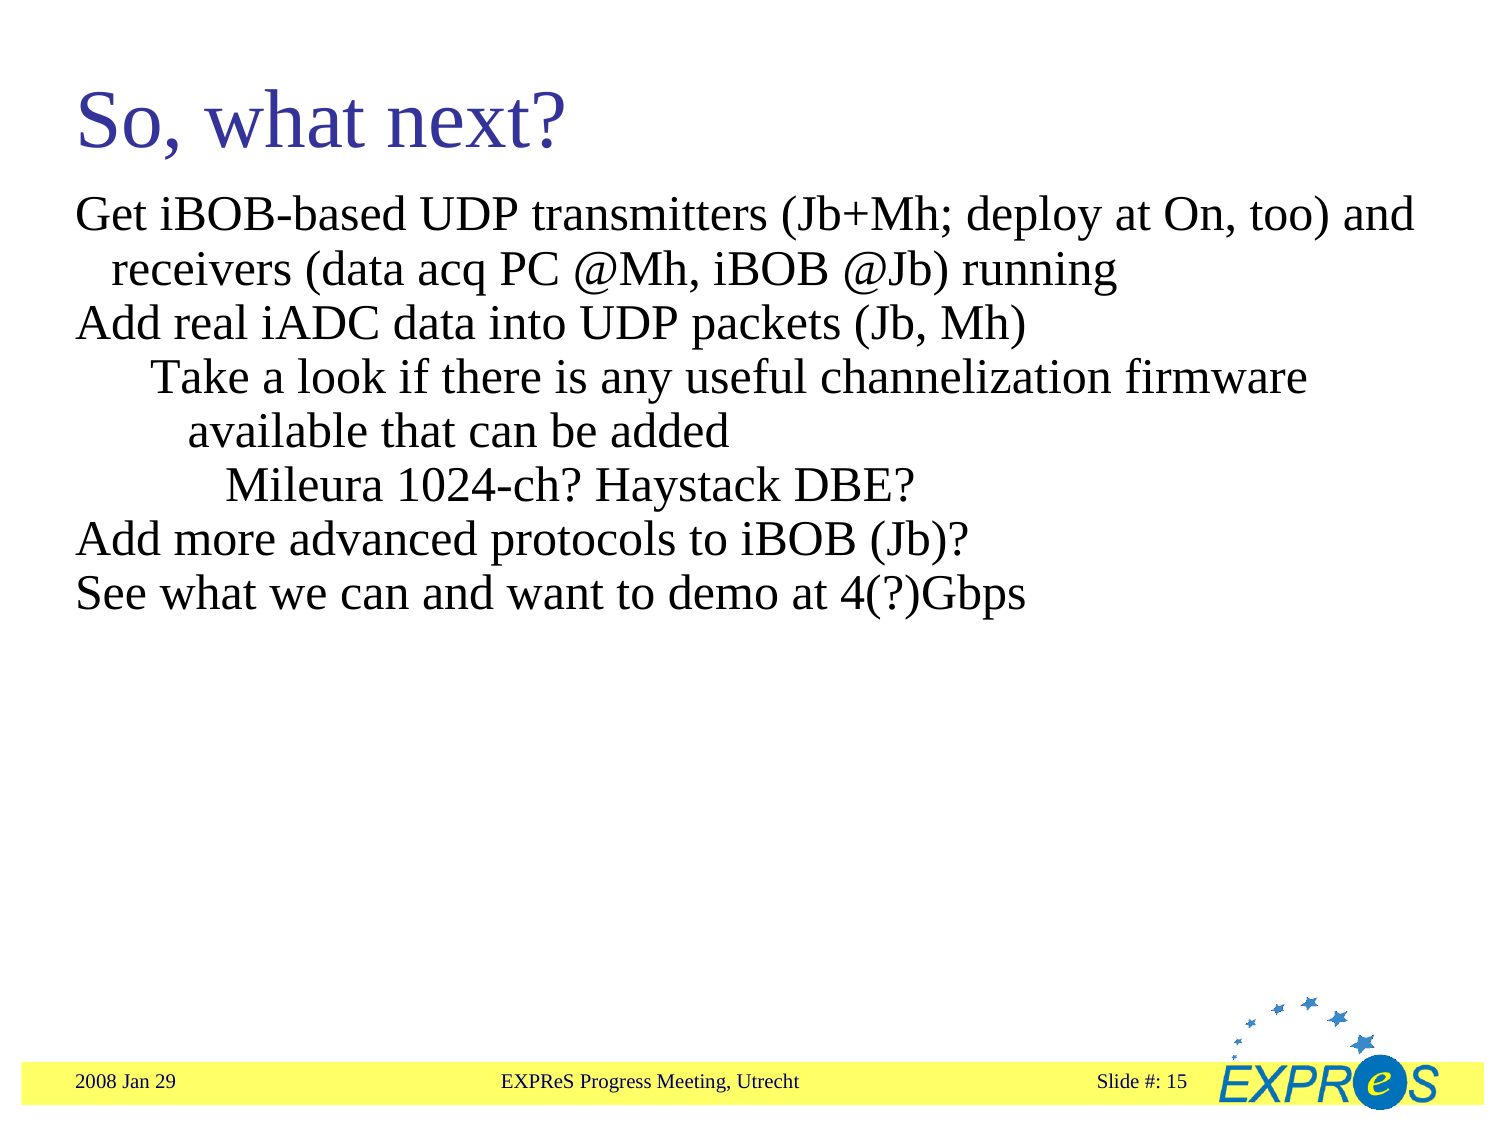

# So, what next?
Get iBOB-based UDP transmitters (Jb+Mh; deploy at On, too) and receivers (data acq PC @Mh, iBOB @Jb) running
Add real iADC data into UDP packets (Jb, Mh)
Take a look if there is any useful channelization firmware available that can be added
Mileura 1024-ch? Haystack DBE?
Add more advanced protocols to iBOB (Jb)?
See what we can and want to demo at 4(?)Gbps